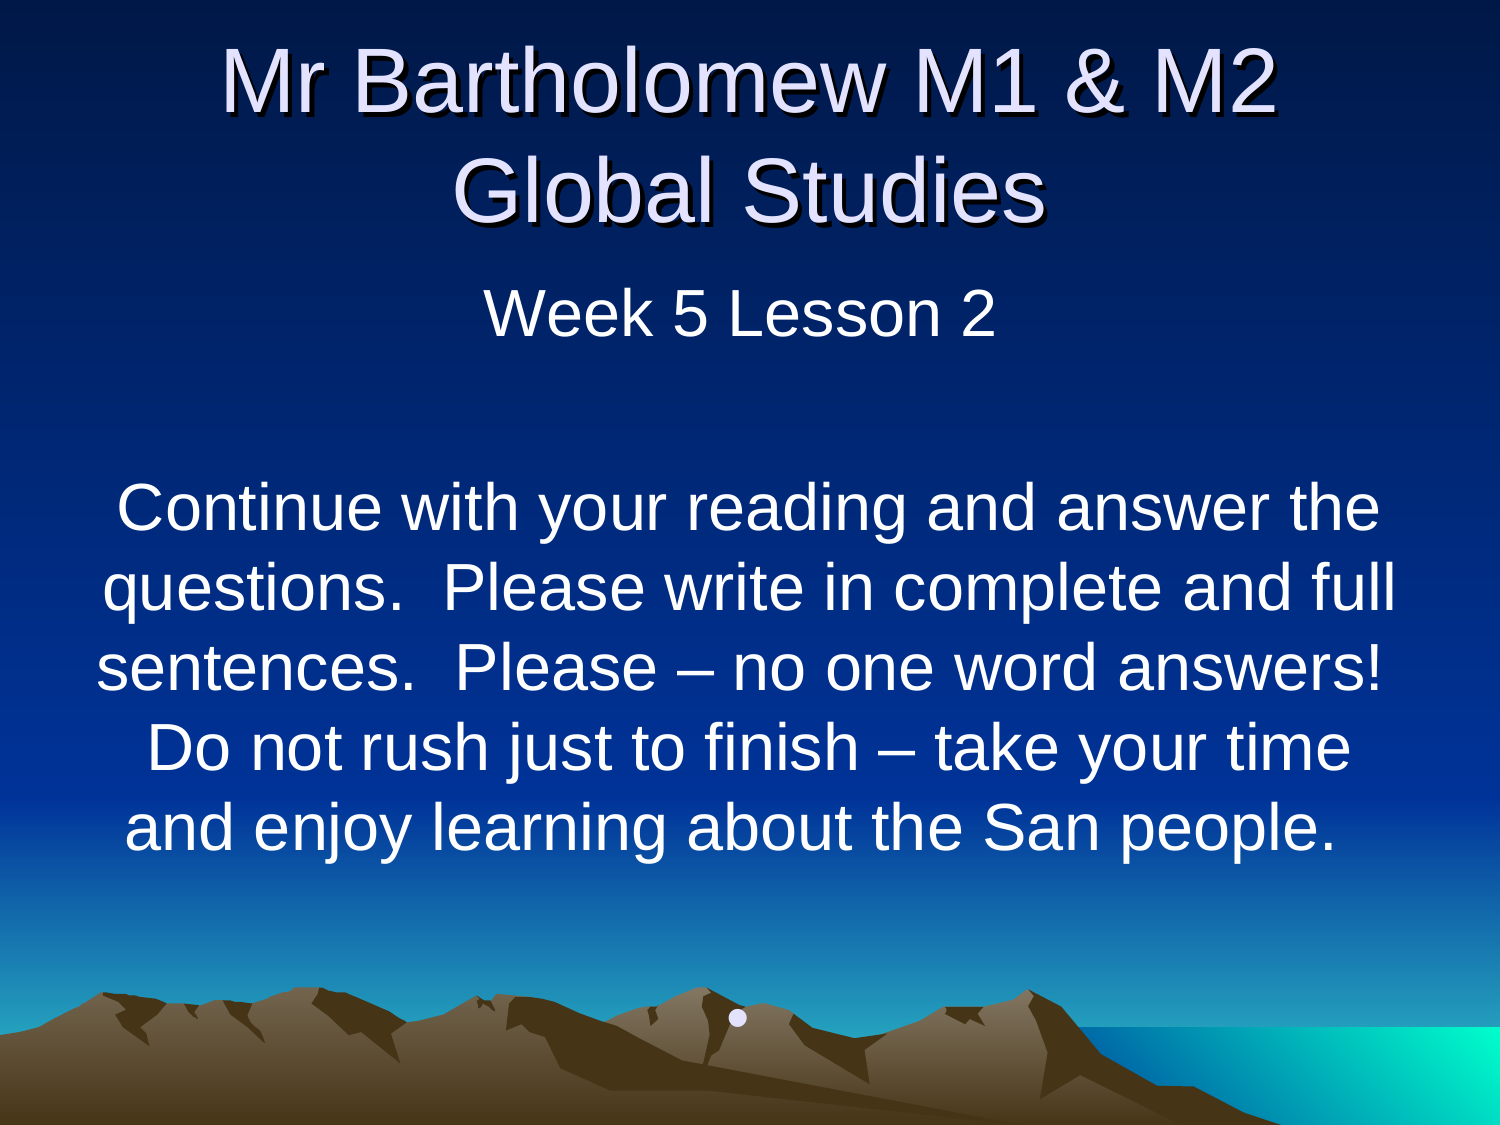

# Mr Bartholomew M1 & M2 Global Studies
Week 5 Lesson 2
Continue with your reading and answer the questions. Please write in complete and full sentences. Please – no one word answers! Do not rush just to finish – take your time and enjoy learning about the San people.